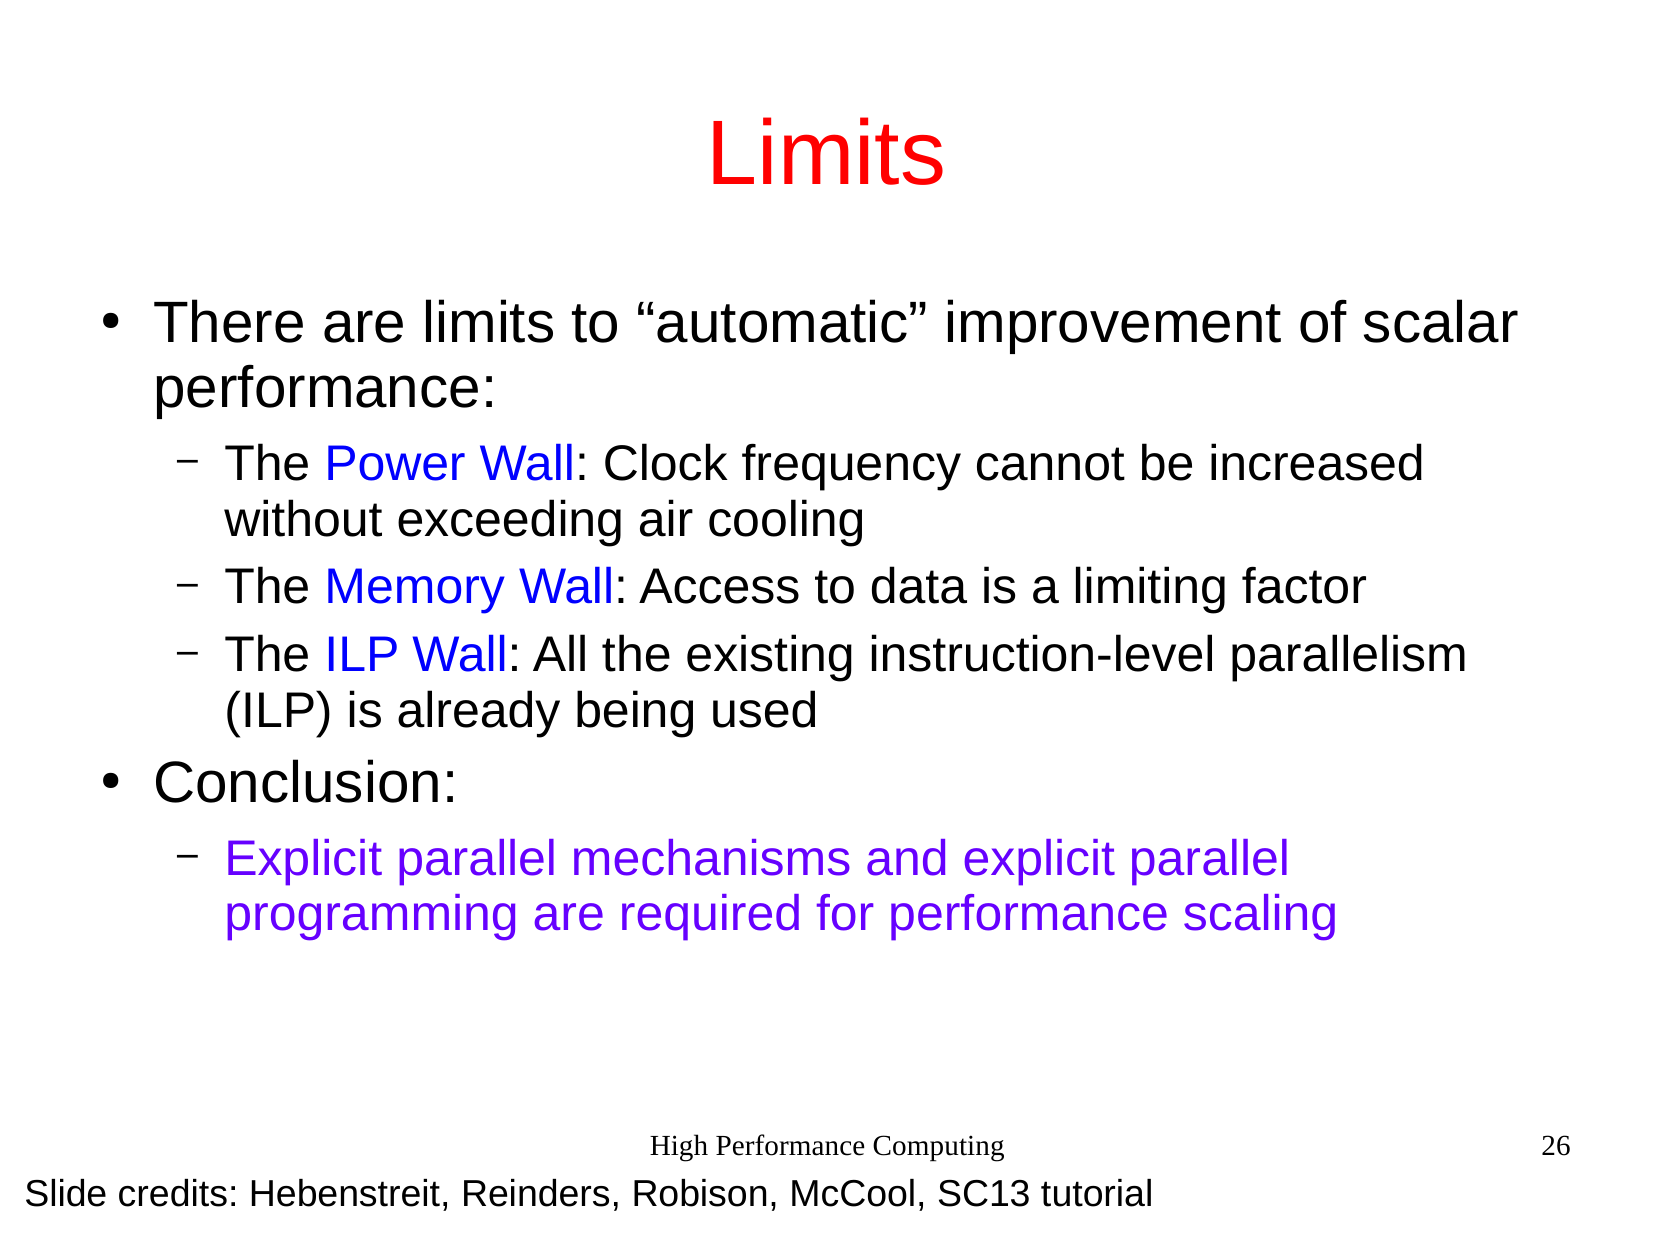

# Limits
There are limits to “automatic” improvement of scalar performance:
The Power Wall: Clock frequency cannot be increased without exceeding air cooling
The Memory Wall: Access to data is a limiting factor
The ILP Wall: All the existing instruction-level parallelism (ILP) is already being used
Conclusion:
Explicit parallel mechanisms and explicit parallel programming are required for performance scaling
High Performance Computing
26
Slide credits: Hebenstreit, Reinders, Robison, McCool, SC13 tutorial